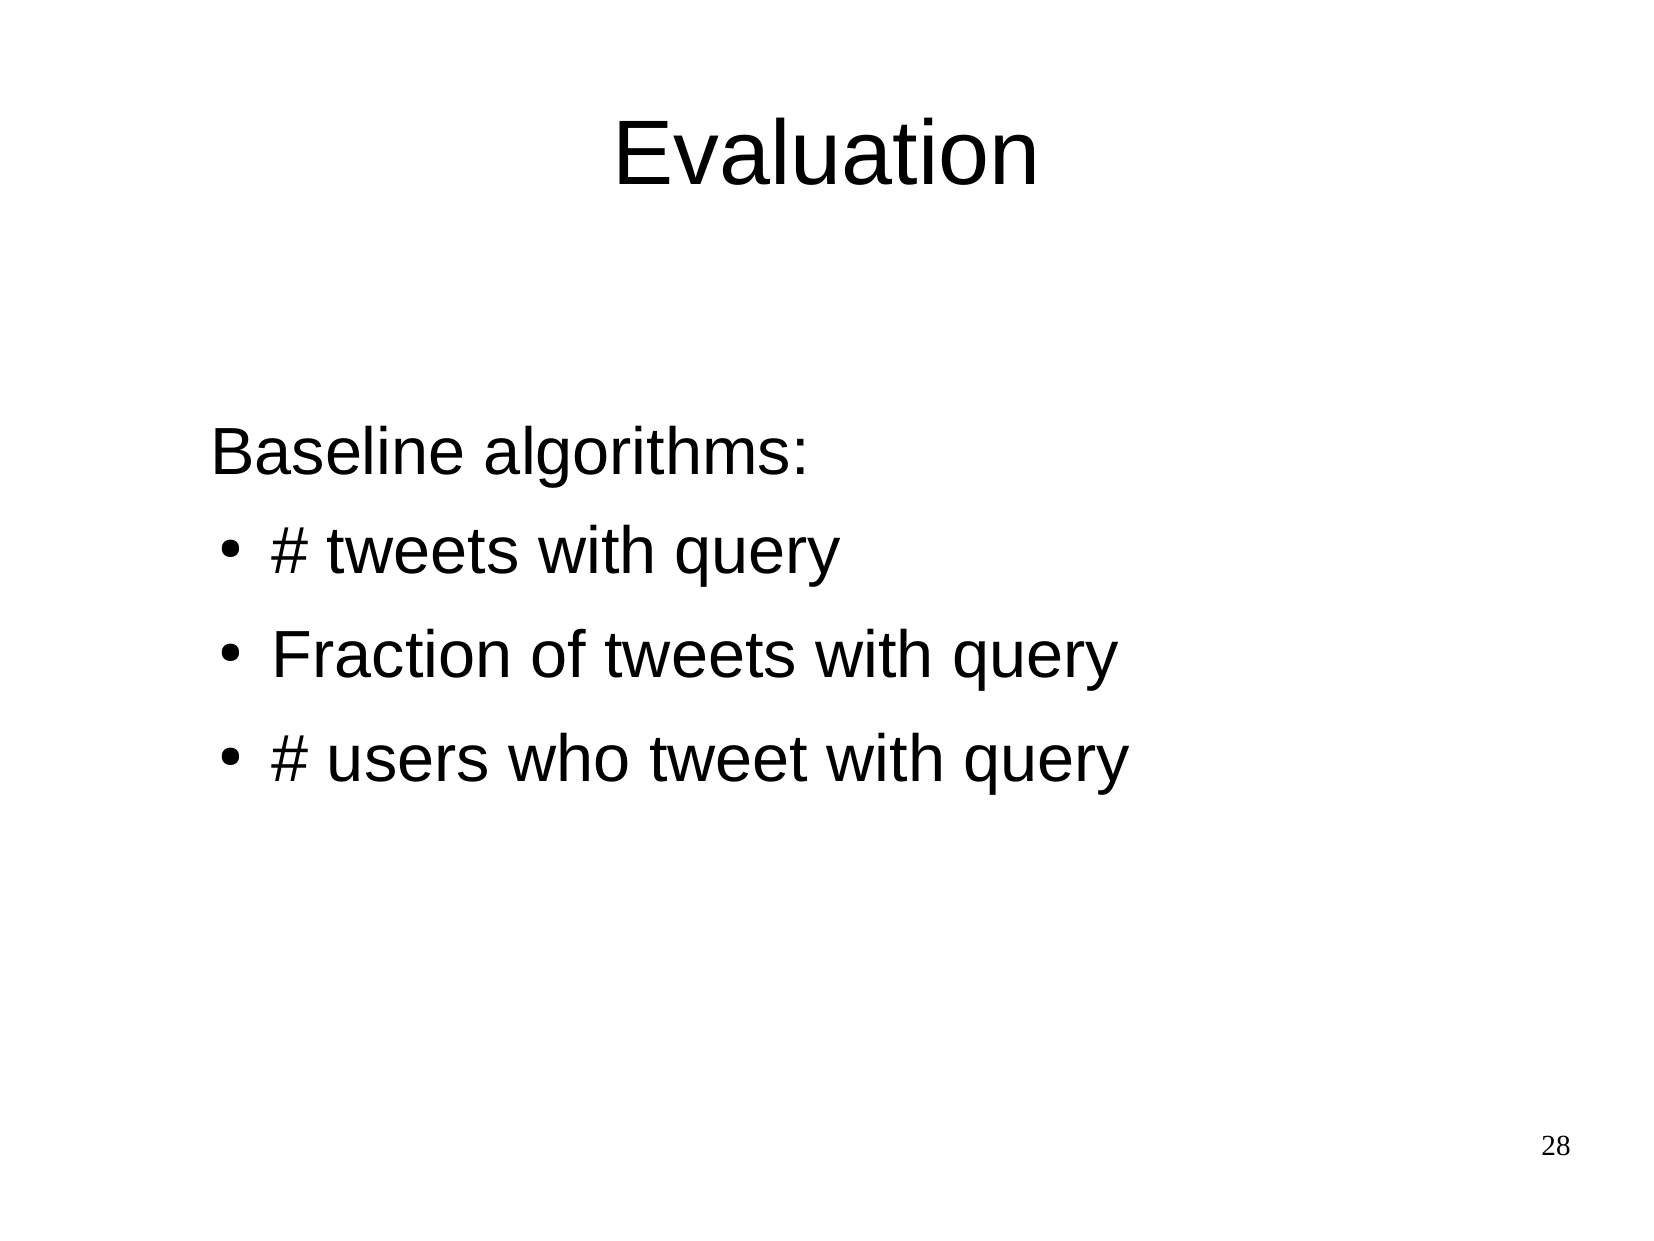

# Evaluation
Baseline algorithms:
# tweets with query
Fraction of tweets with query
# users who tweet with query
28